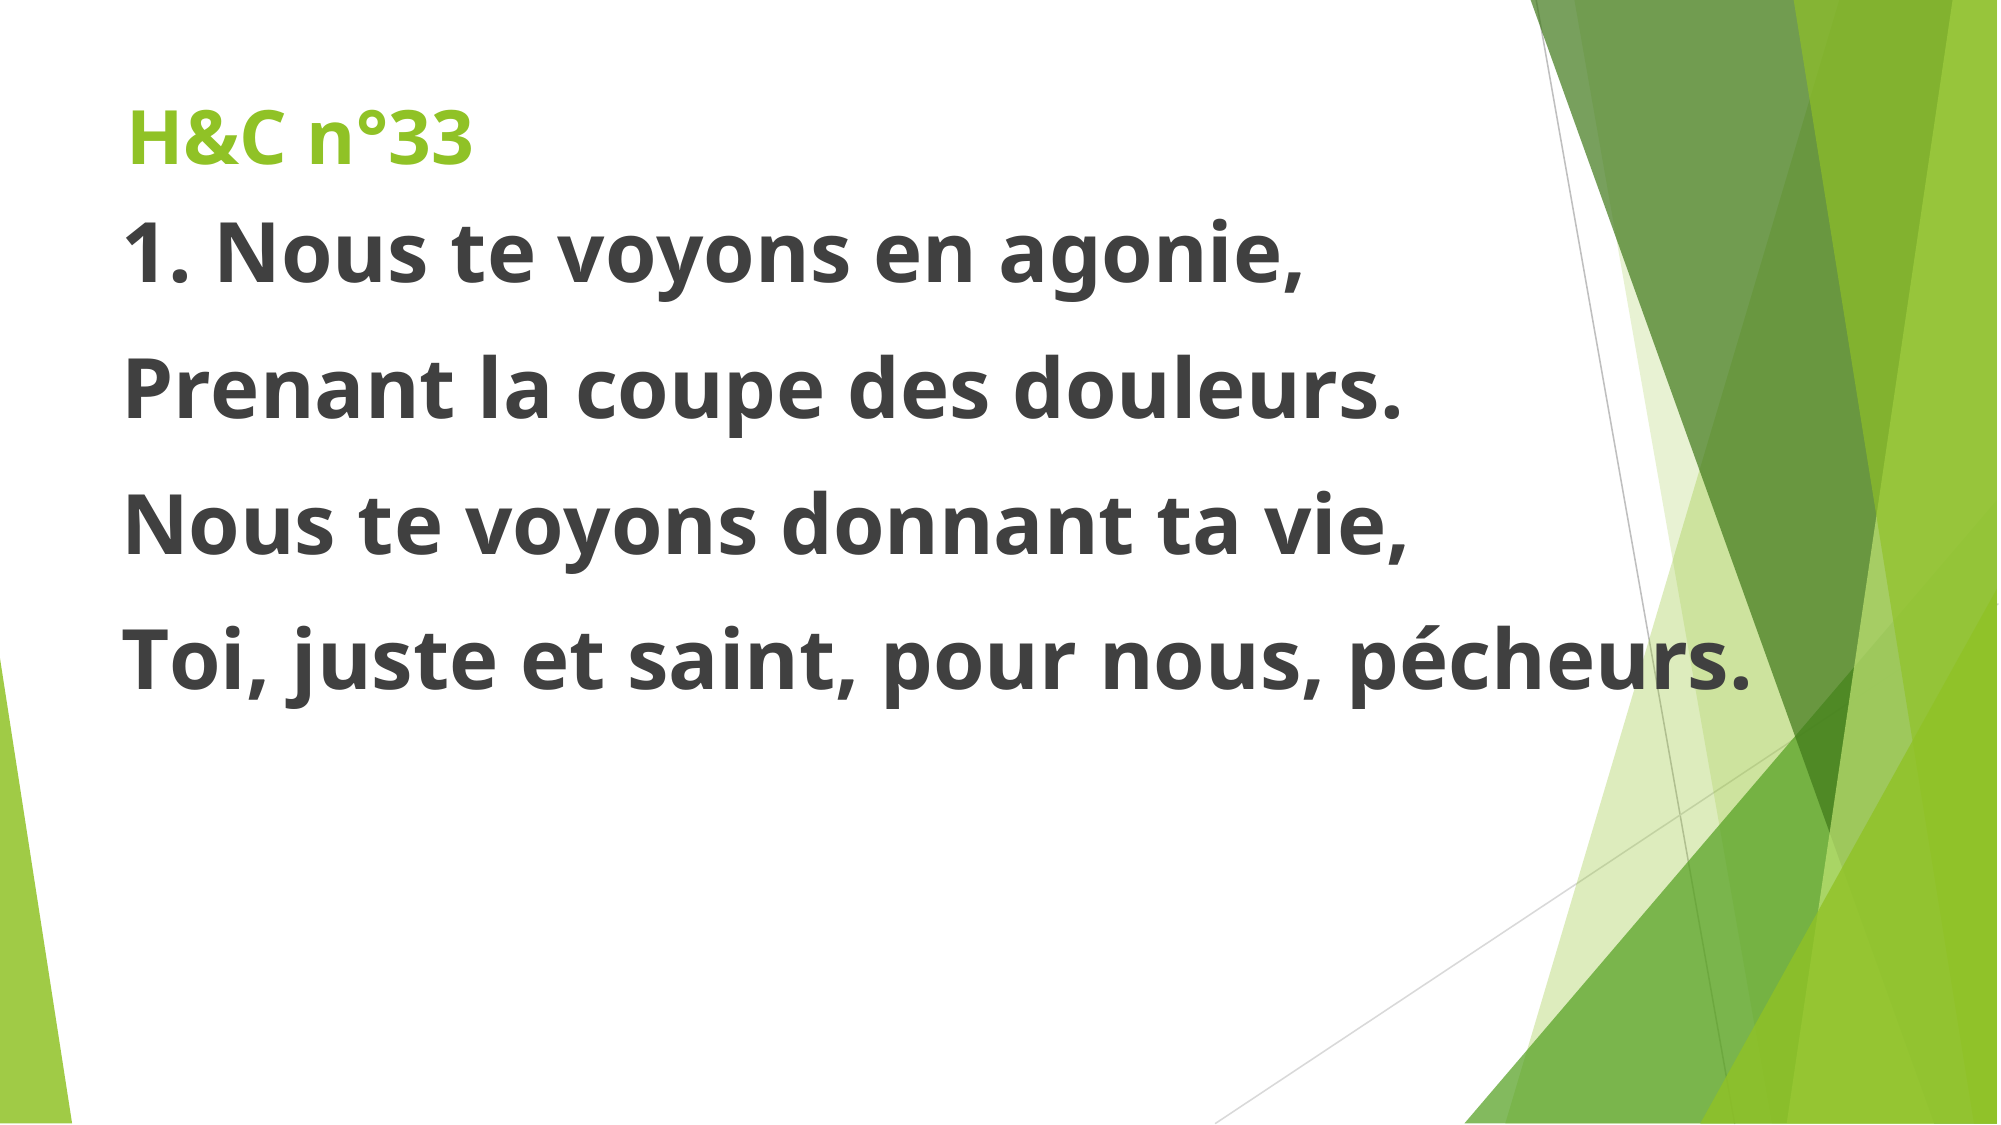

H&C n°33
1. Nous te voyons en agonie,
Prenant la coupe des douleurs.
Nous te voyons donnant ta vie,
Toi, juste et saint, pour nous, pécheurs.